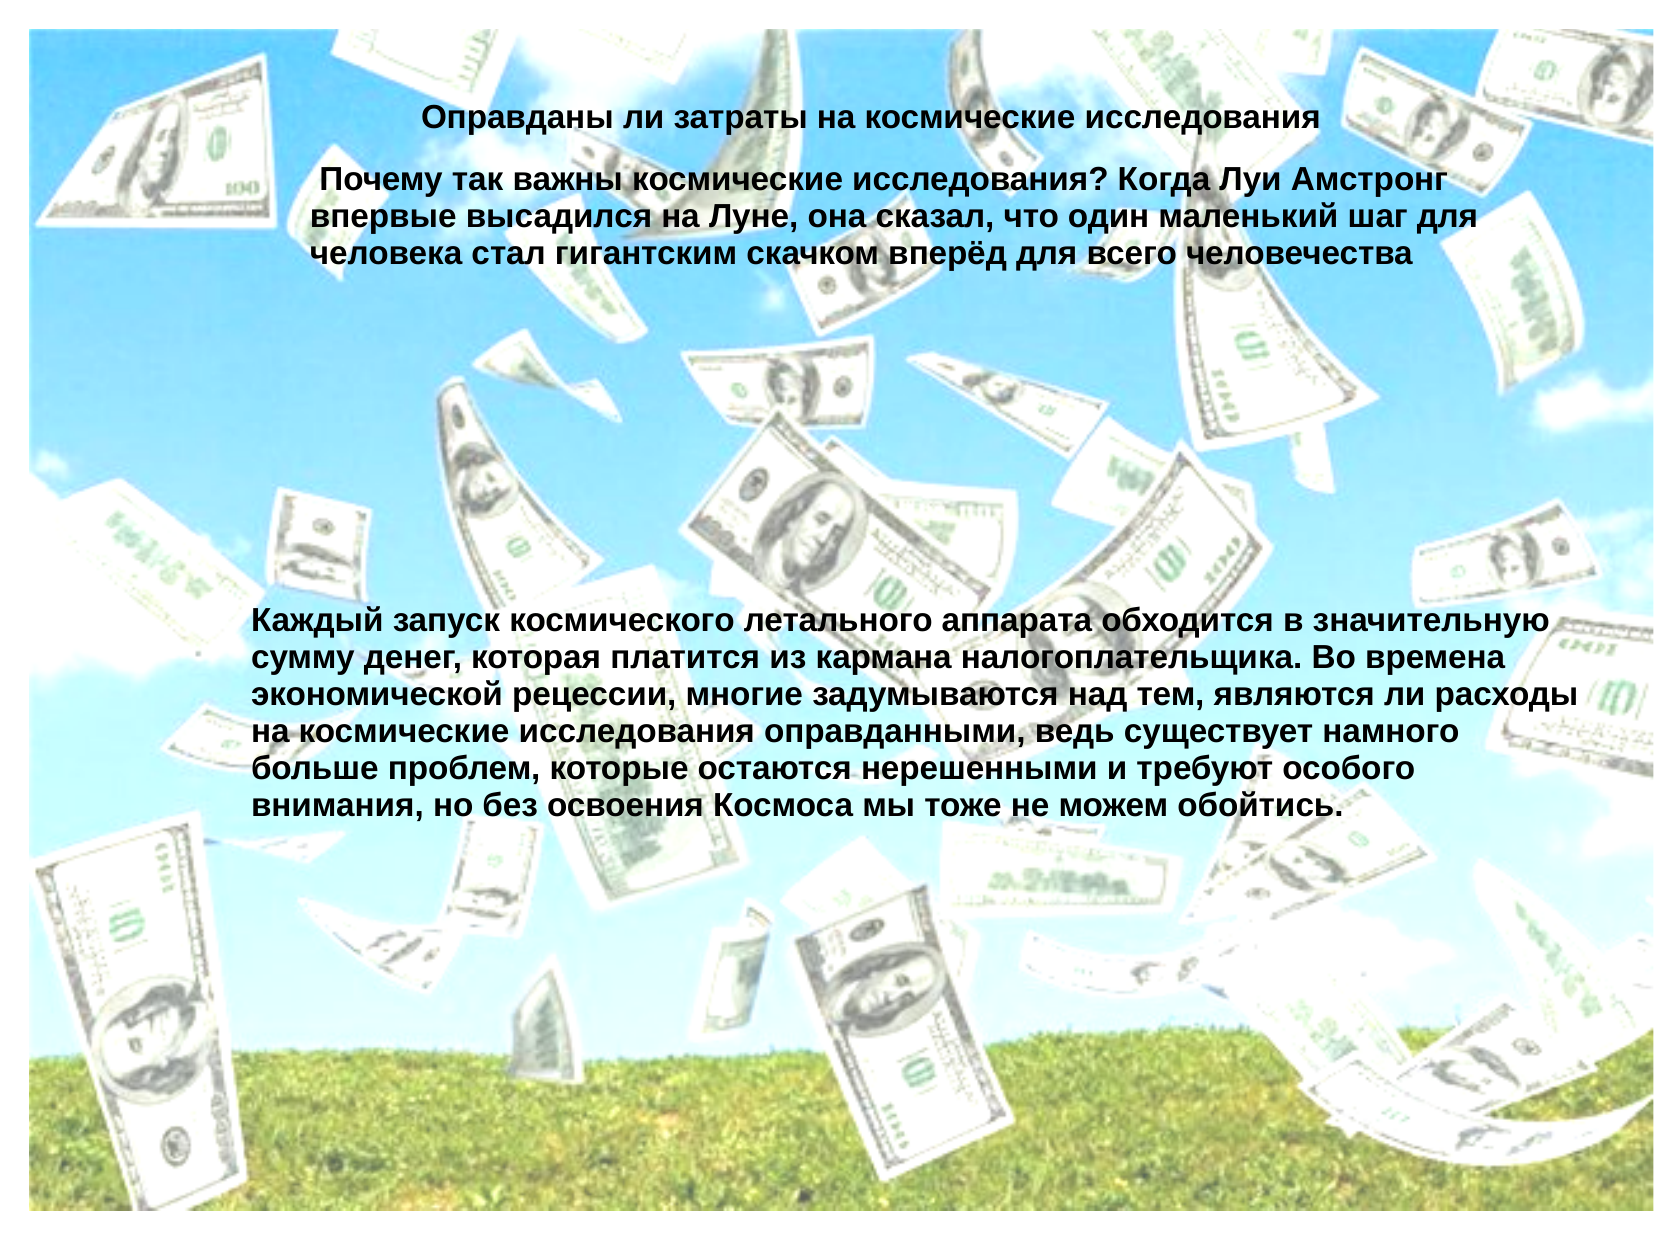

Оправданы ли затраты на космические исследования
 Почему так важны космические исследования? Когда Луи Амстронг впервые высадился на Луне, она сказал, что один маленький шаг для человека стал гигантским скачком вперёд для всего человечества
Каждый запуск космического летального аппарата обходится в значительную сумму денег, которая платится из кармана налогоплательщика. Во времена экономической рецессии, многие задумываются над тем, являются ли расходы на космические исследования оправданными, ведь существует намного больше проблем, которые остаются нерешенными и требуют особого внимания, но без освоения Космоса мы тоже не можем обойтись.